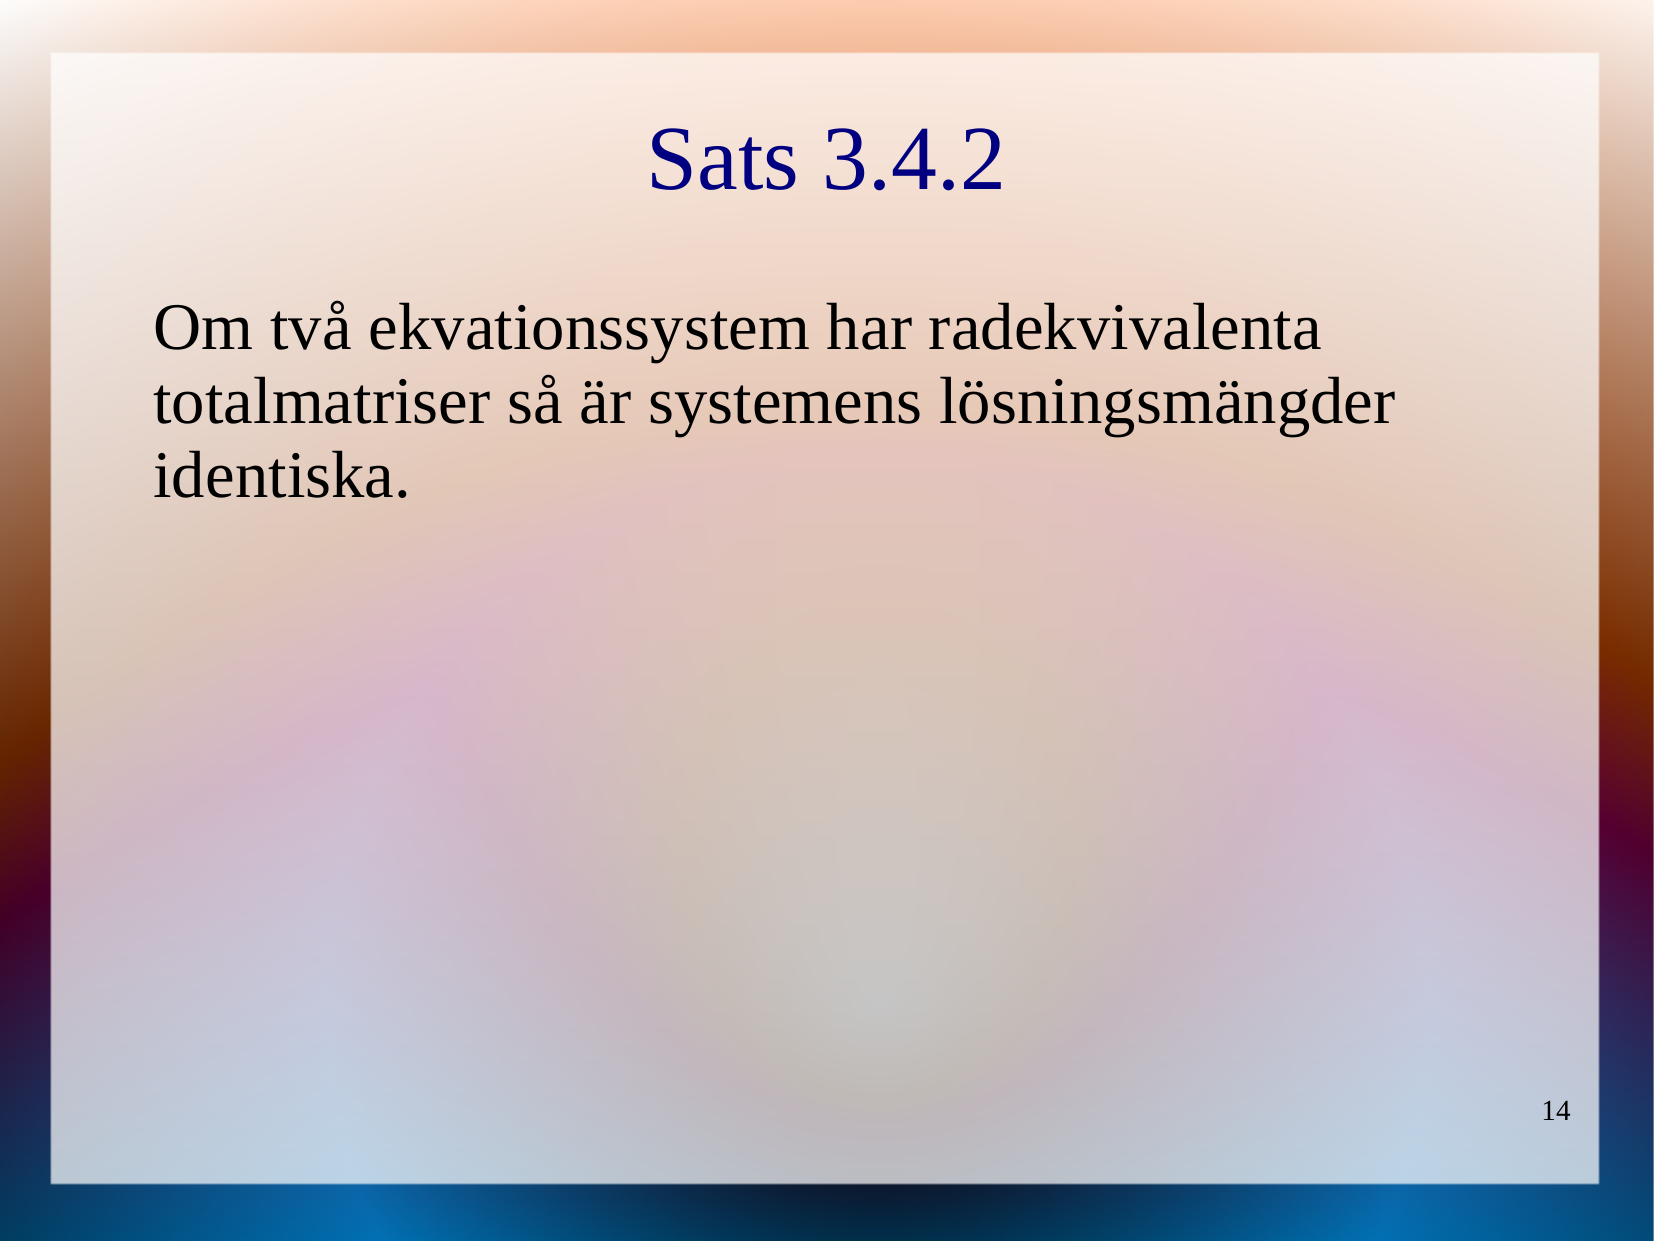

# Sats 3.4.2
Om två ekvationssystem har radekvivalenta totalmatriser så är systemens lösningsmängder identiska.
14